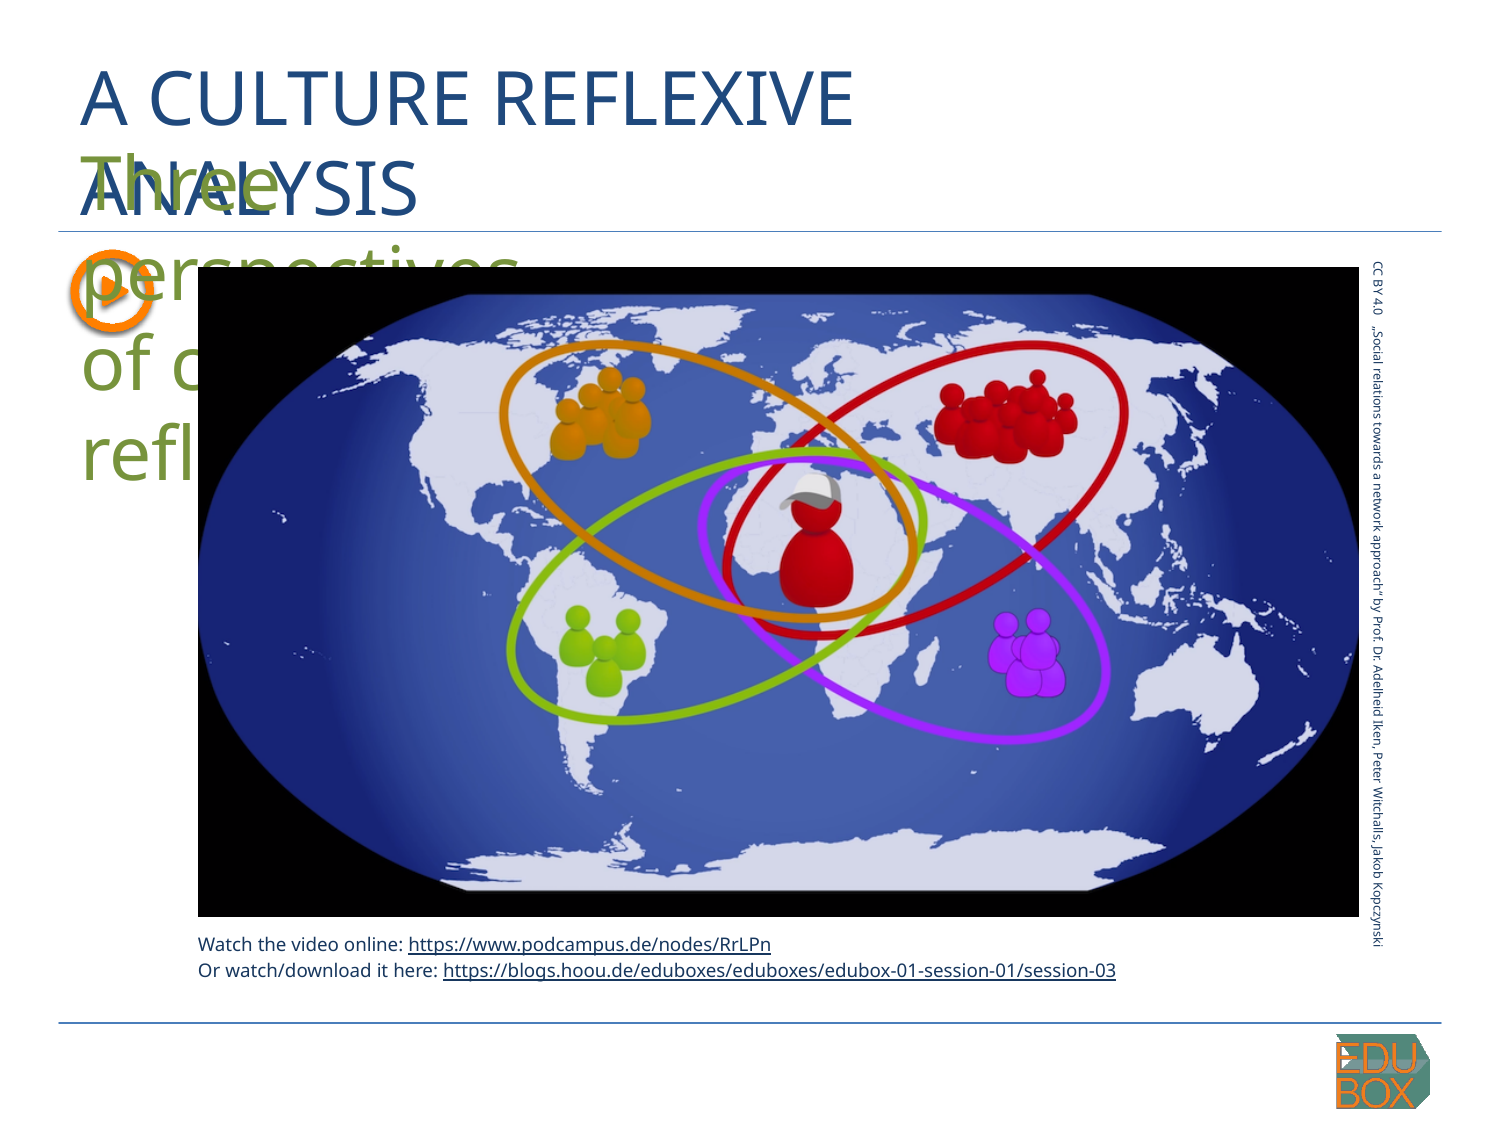

# A CULTURE REFLEXIVE ANALYSIS
Three perspectives of cultural reflexivity
CC BY 4.0 „Social relations towards a network approach“ by Prof. Dr. Adelheid Iken, Peter Witchalls, Jakob Kopczynski
Watch the video online: https://www.podcampus.de/nodes/RrLPn
Or watch/download it here: https://blogs.hoou.de/eduboxes/eduboxes/edubox-01-session-01/session-03